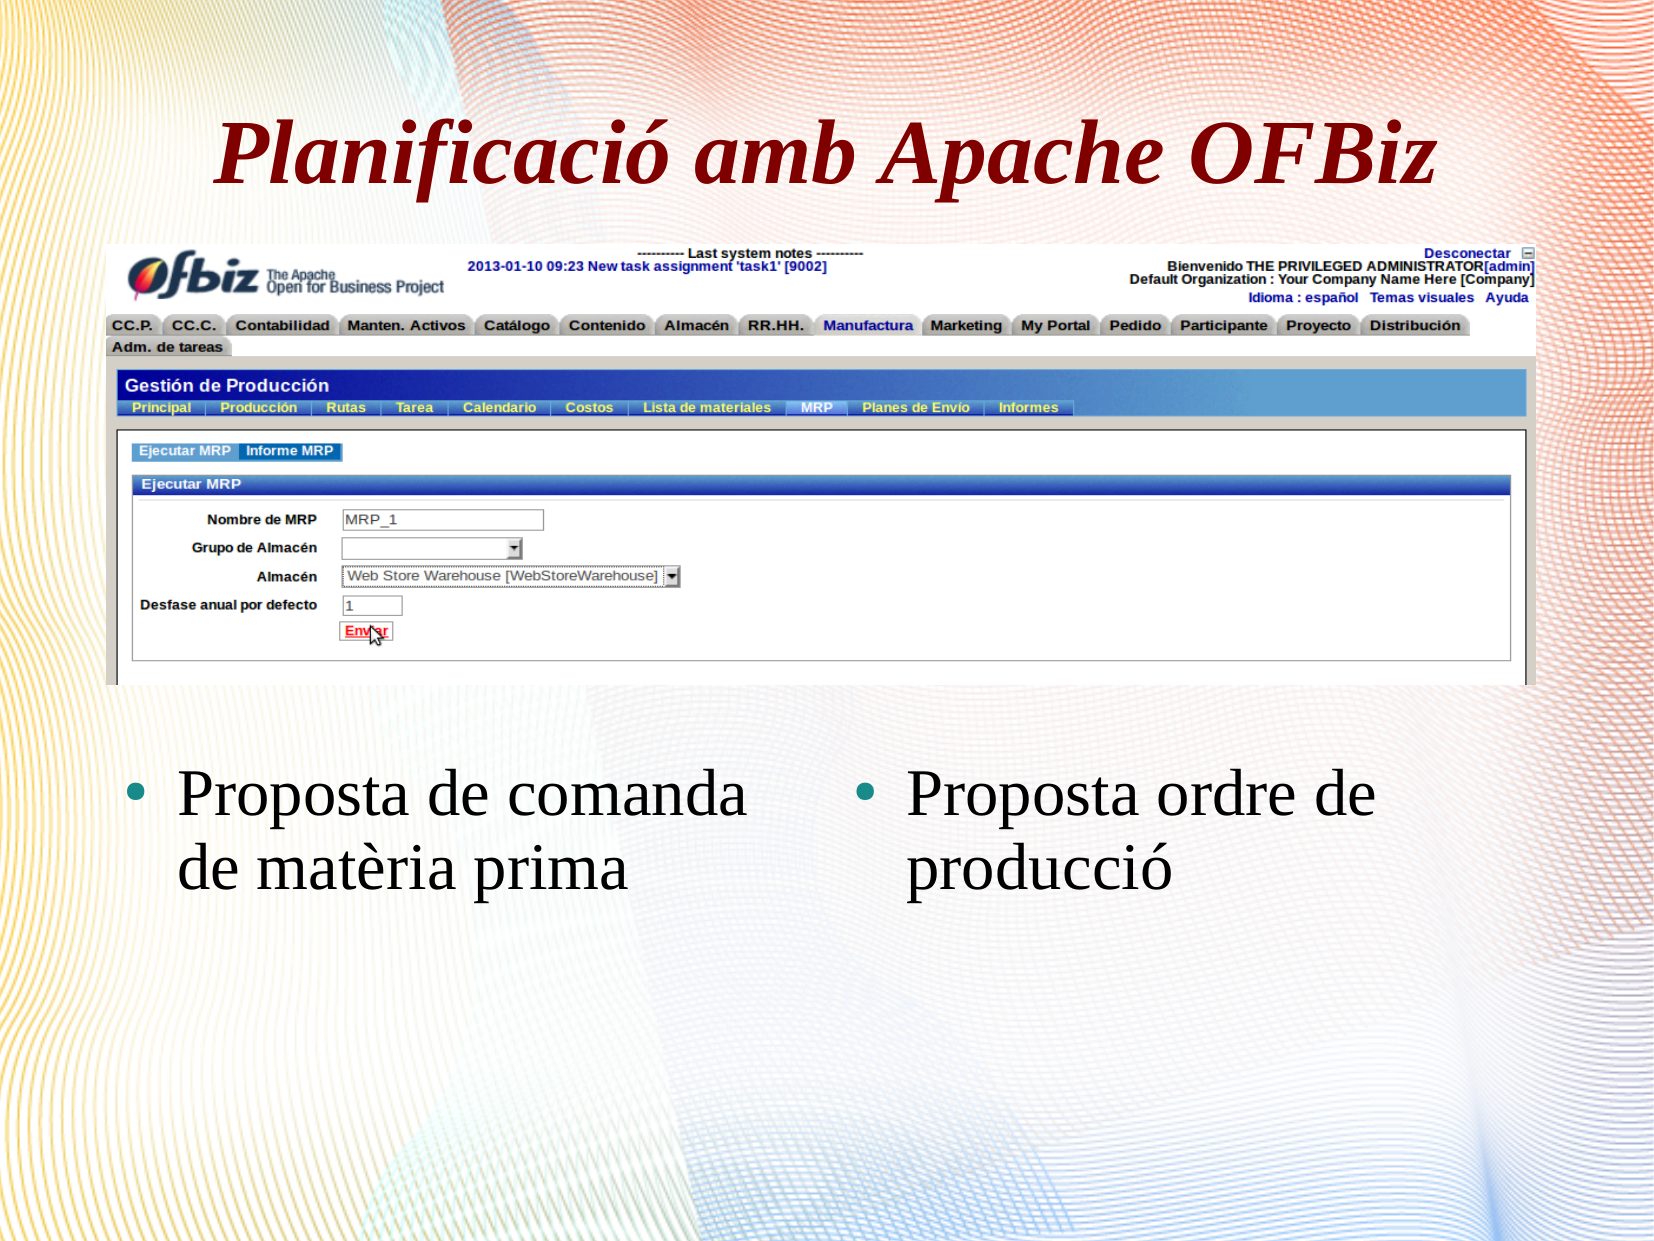

# Planificació amb Apache OFBiz
Proposta de comanda de matèria prima
Proposta ordre de producció